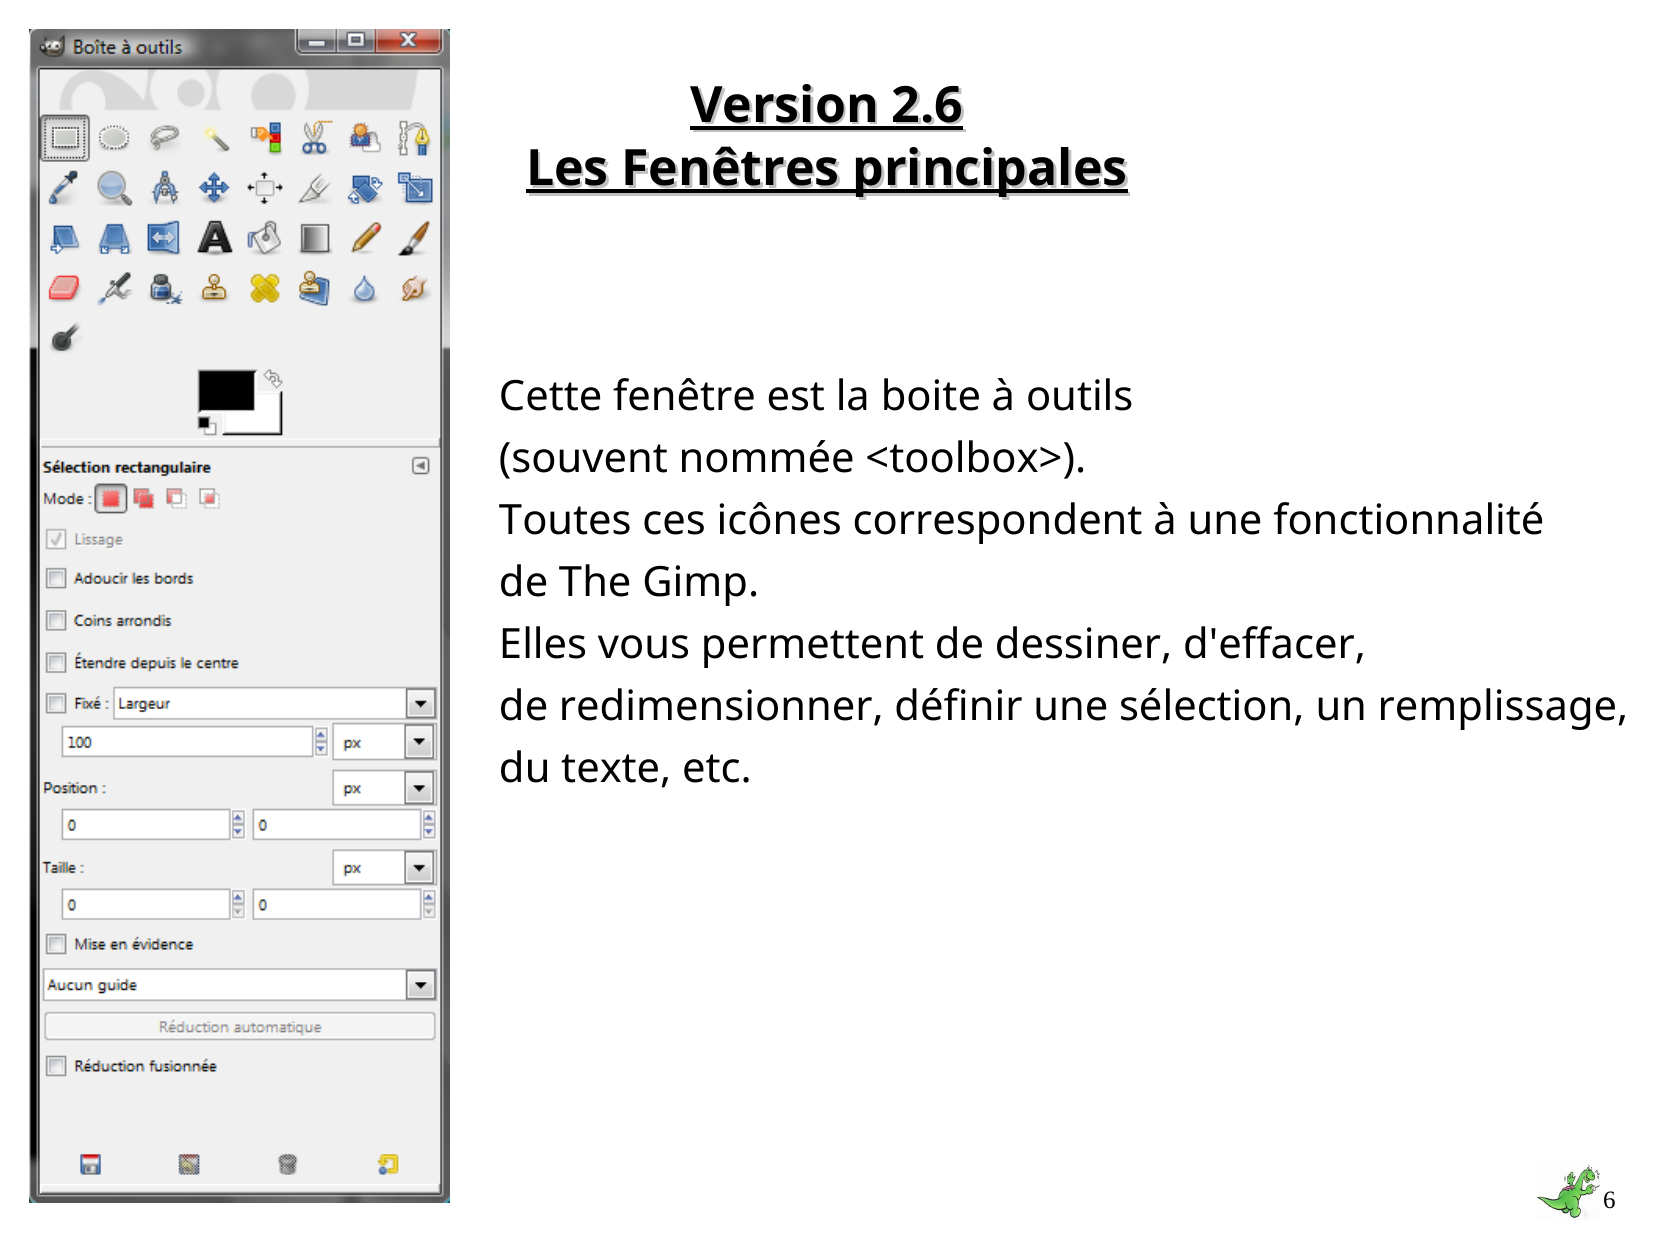

Version 2.6
Les Fenêtres principales
Cette fenêtre est la boite à outils
(souvent nommée <toolbox>).
Toutes ces icônes correspondent à une fonctionnalité
de The Gimp.
Elles vous permettent de dessiner, d'effacer,
de redimensionner, définir une sélection, un remplissage,
du texte, etc.
6